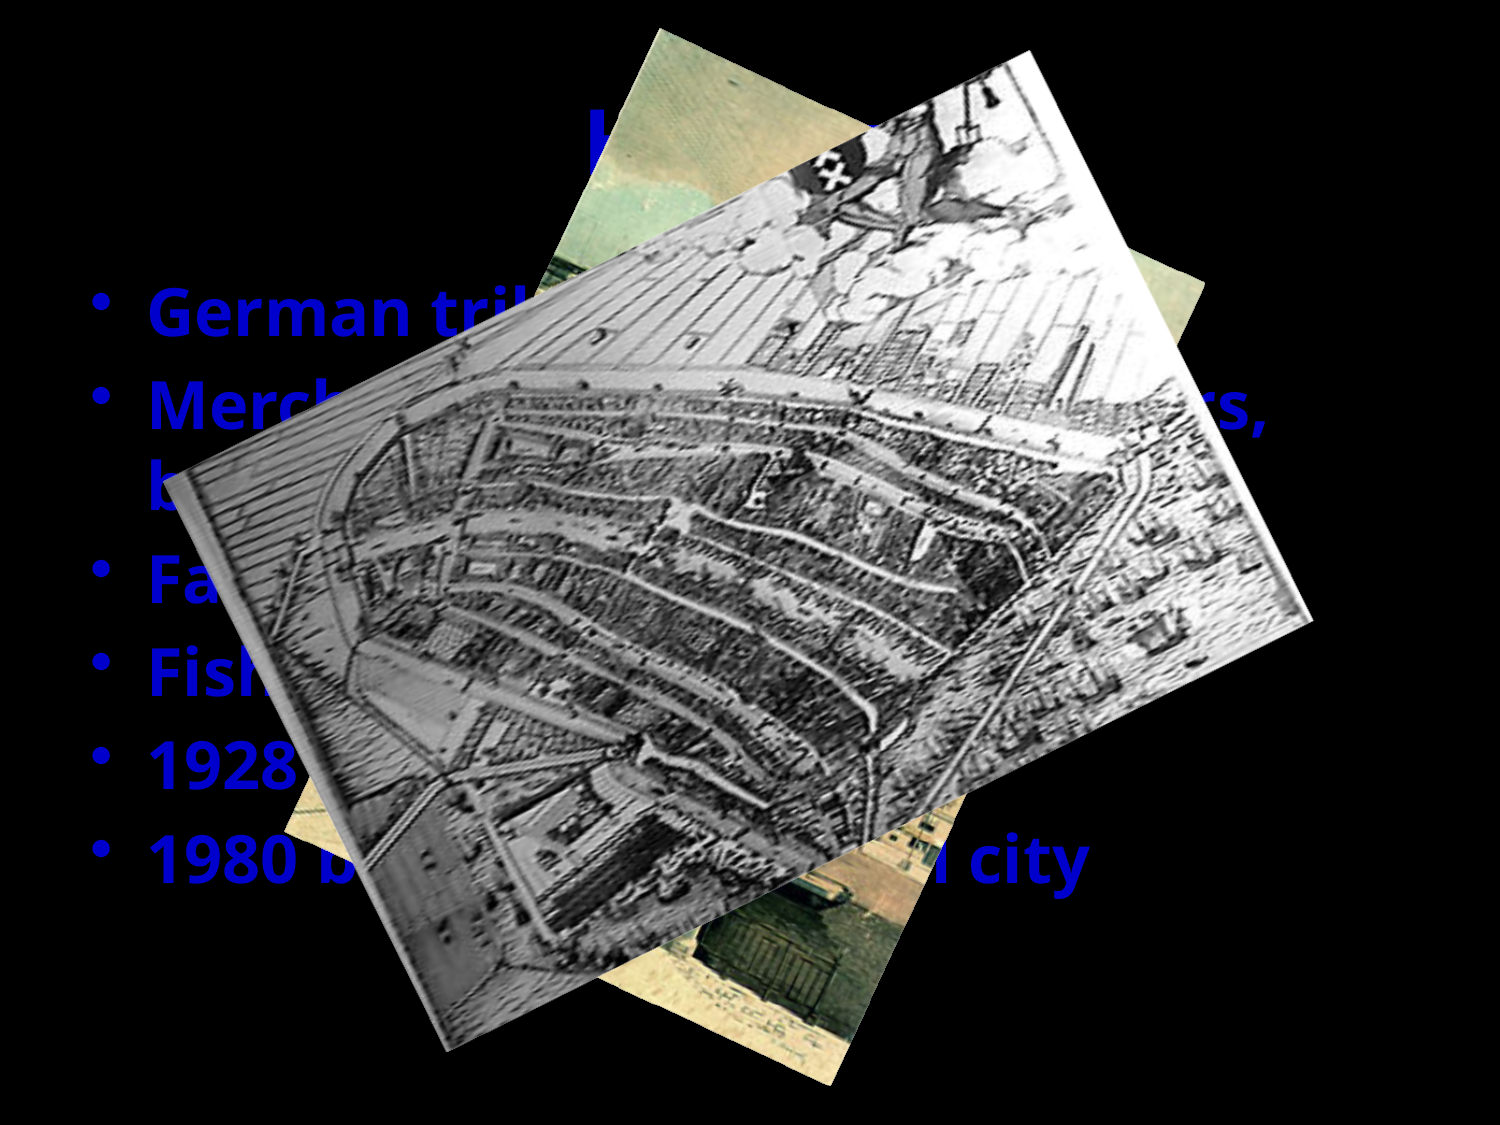

# History
German tribes
Merchants,possesors,shipowners, bankers
Farming & fishing
Fishing village
1928 olympic games
1980 become the capital city